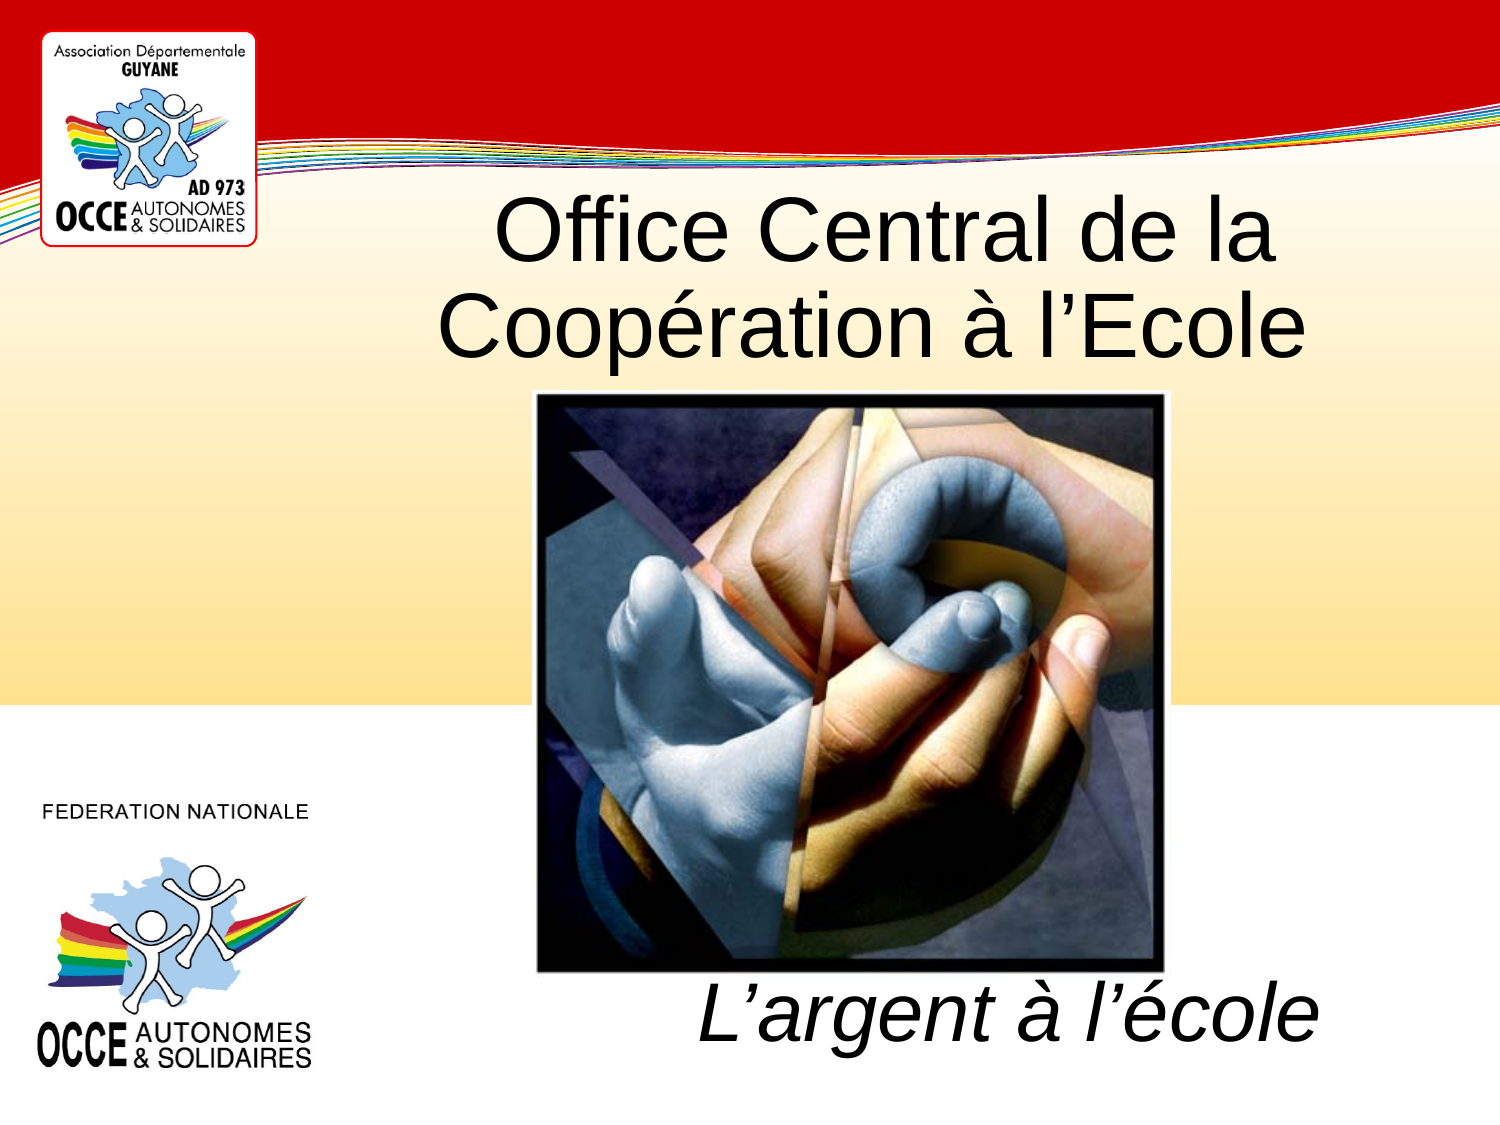

# Office Central de la Coopération à l’Ecole
L’argent à l’école